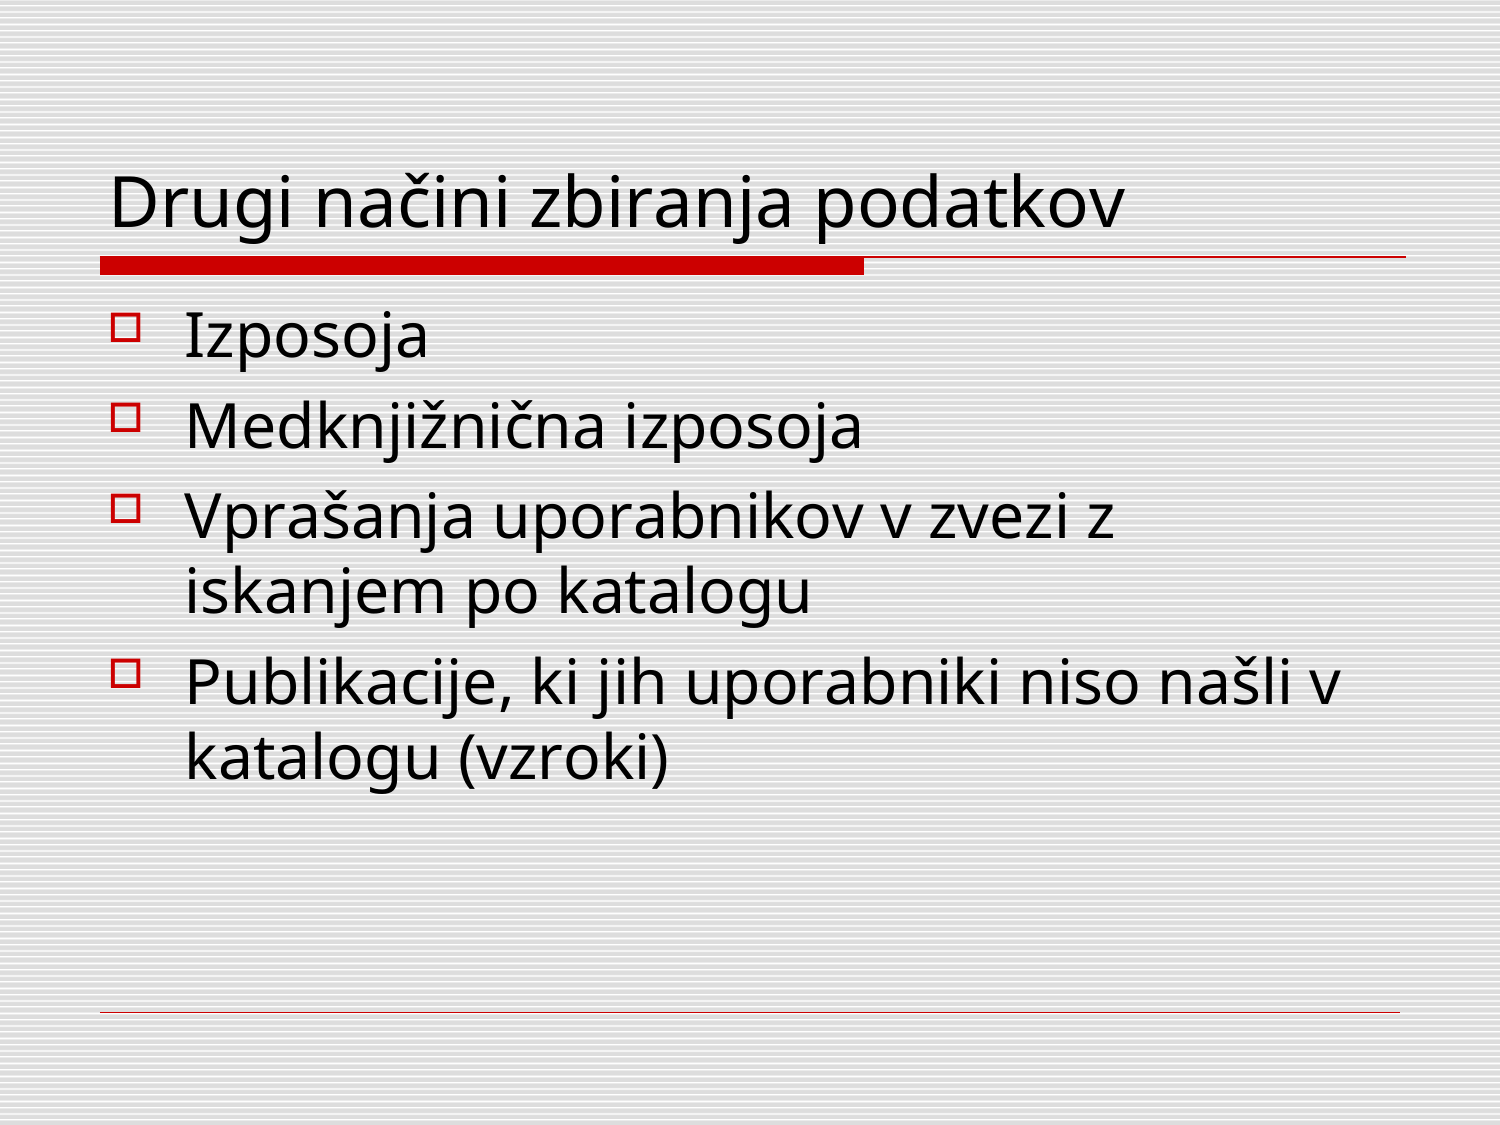

# Drugi načini zbiranja podatkov
Izposoja
Medknjižnična izposoja
Vprašanja uporabnikov v zvezi z iskanjem po katalogu
Publikacije, ki jih uporabniki niso našli v katalogu (vzroki)